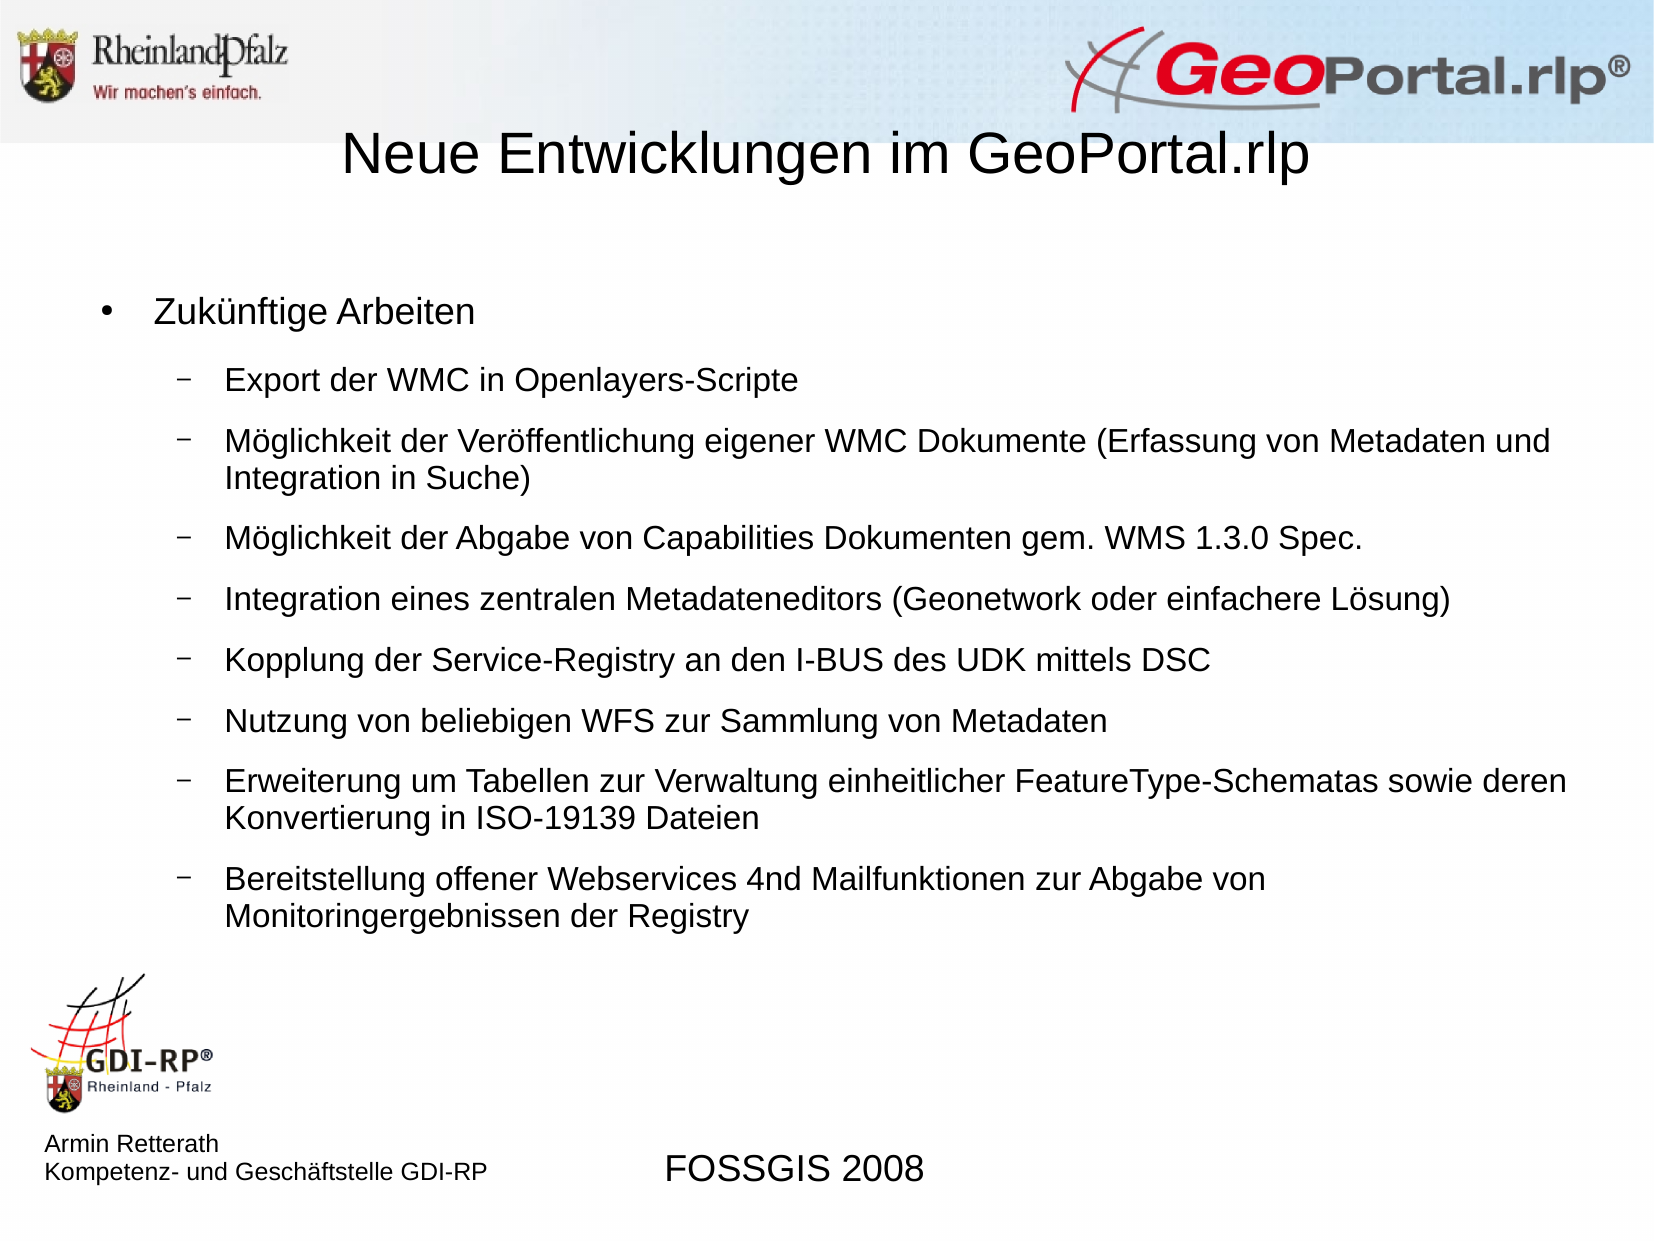

# Neue Entwicklungen im GeoPortal.rlp
Zukünftige Arbeiten
Export der WMC in Openlayers-Scripte
Möglichkeit der Veröffentlichung eigener WMC Dokumente (Erfassung von Metadaten und Integration in Suche)
Möglichkeit der Abgabe von Capabilities Dokumenten gem. WMS 1.3.0 Spec.
Integration eines zentralen Metadateneditors (Geonetwork oder einfachere Lösung)
Kopplung der Service-Registry an den I-BUS des UDK mittels DSC
Nutzung von beliebigen WFS zur Sammlung von Metadaten
Erweiterung um Tabellen zur Verwaltung einheitlicher FeatureType-Schematas sowie deren Konvertierung in ISO-19139 Dateien
Bereitstellung offener Webservices 4nd Mailfunktionen zur Abgabe von Monitoringergebnissen der Registry